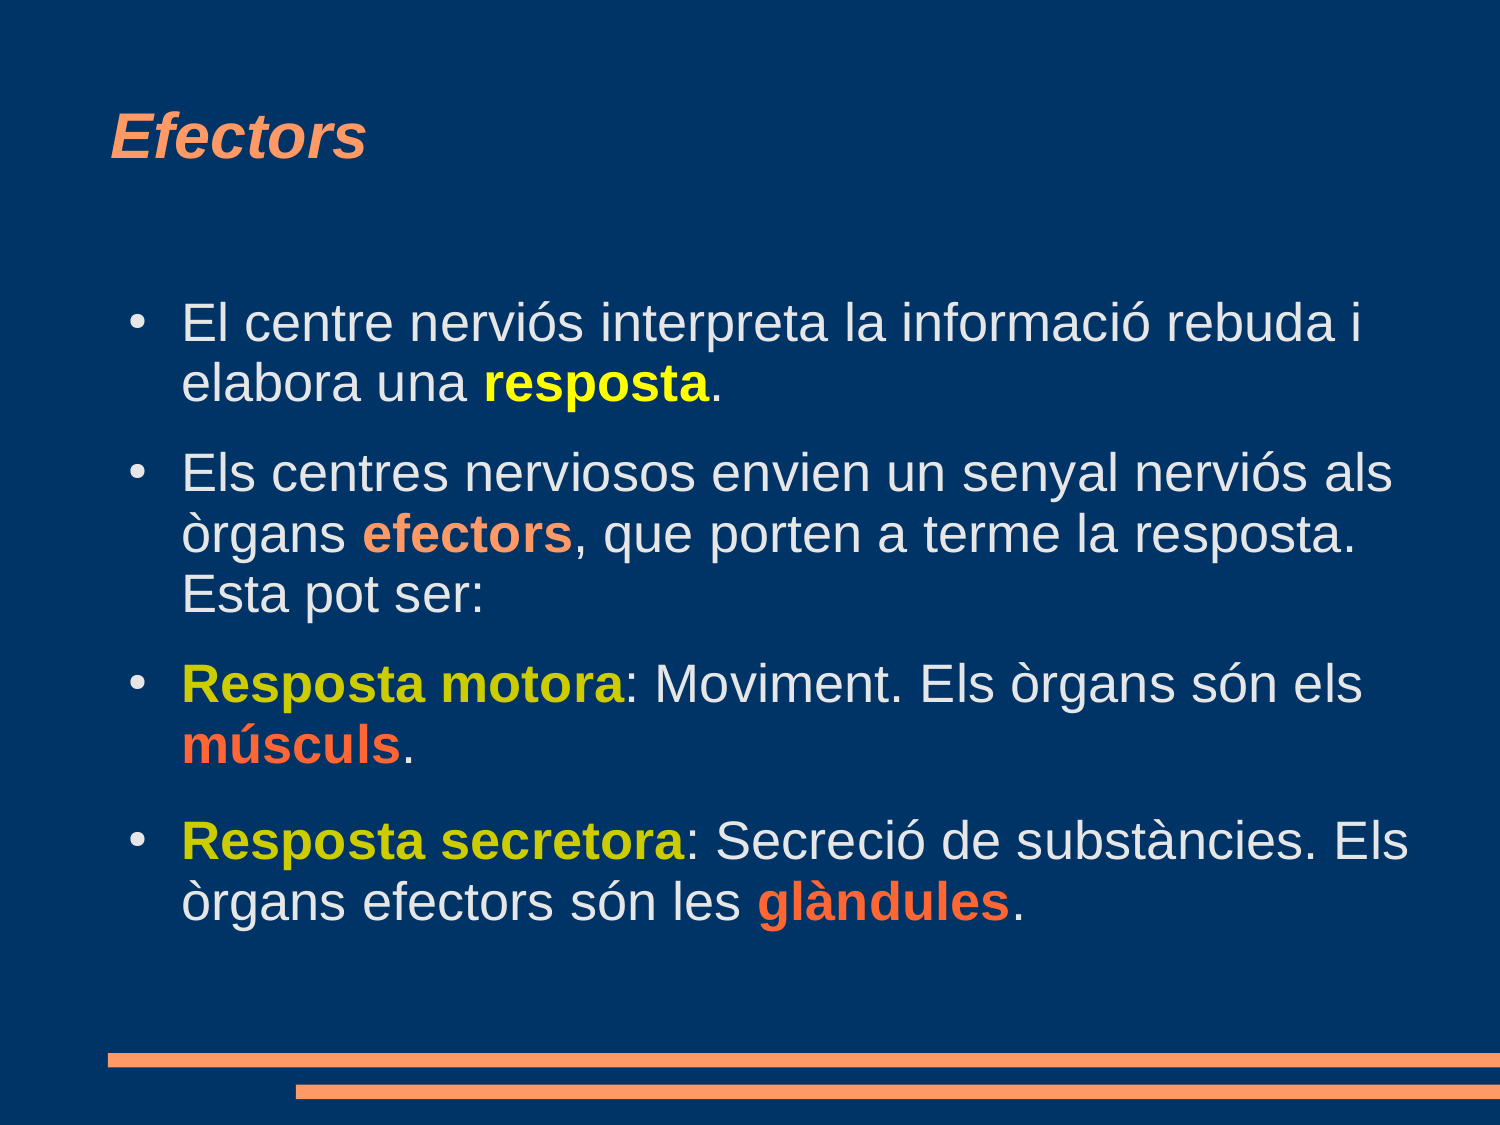

# Efectors
El centre nerviós interpreta la informació rebuda i elabora una resposta.
Els centres nerviosos envien un senyal nerviós als òrgans efectors, que porten a terme la resposta. Esta pot ser:
Resposta motora: Moviment. Els òrgans són els músculs.
Resposta secretora: Secreció de substàncies. Els òrgans efectors són les glàndules.